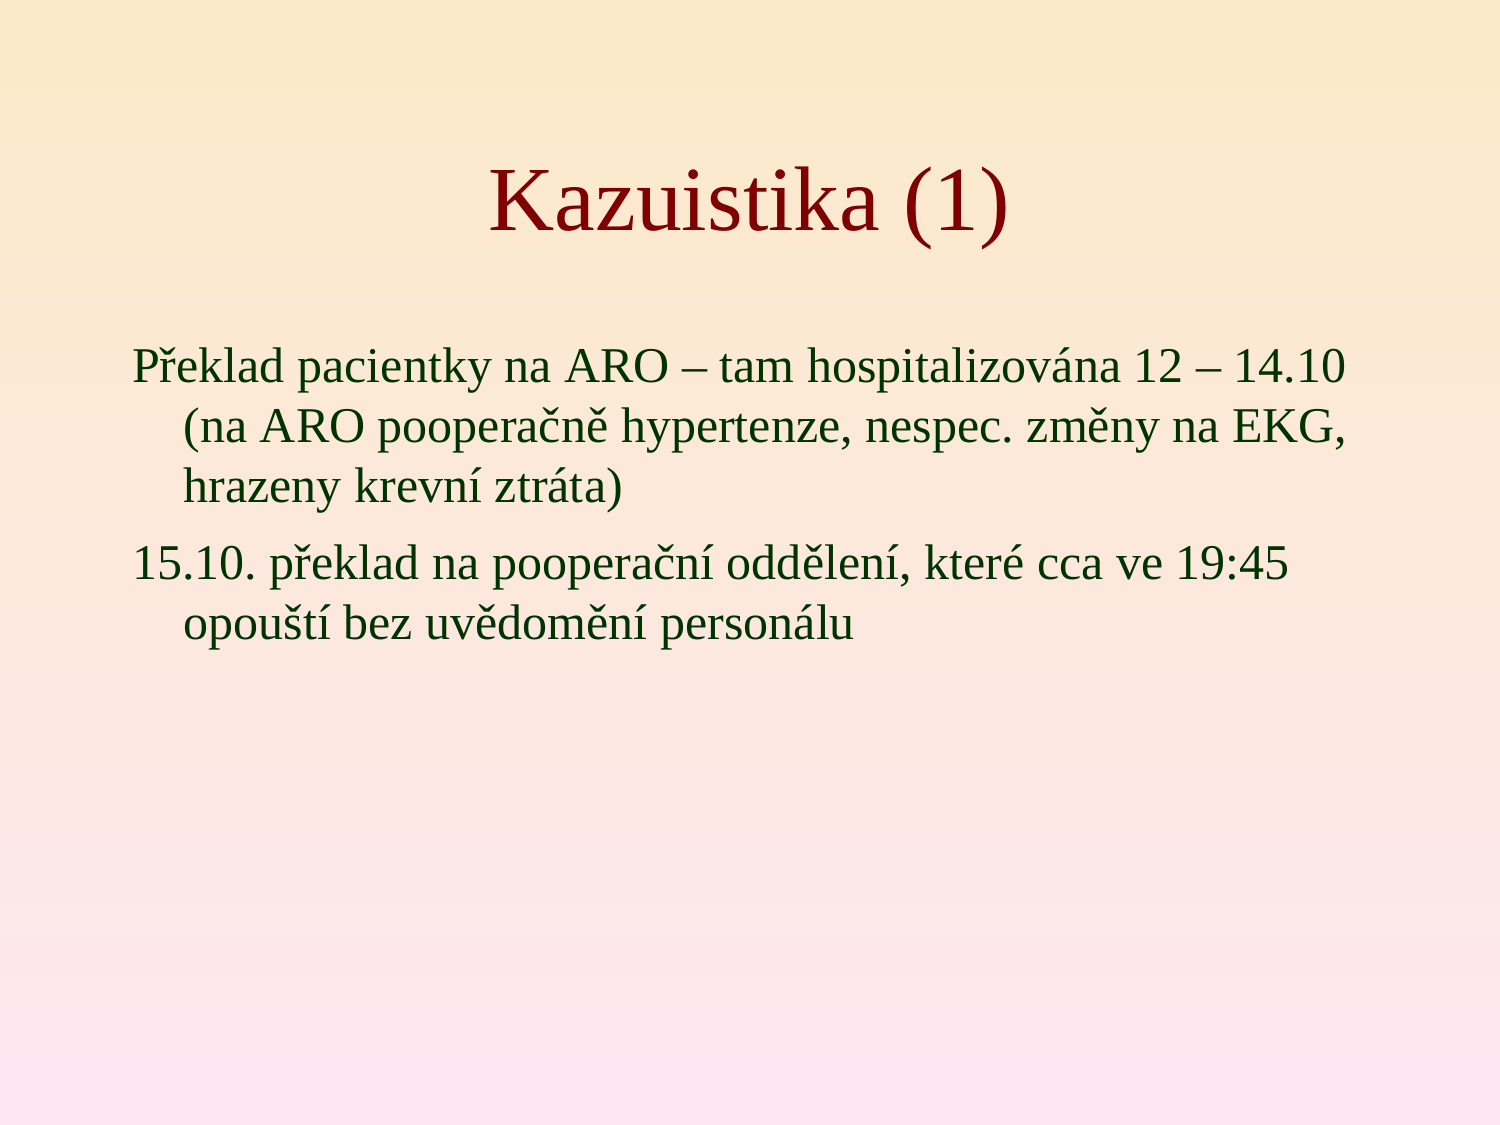

# Kazuistika (1)
Překlad pacientky na ARO – tam hospitalizována 12 – 14.10 (na ARO pooperačně hypertenze, nespec. změny na EKG, hrazeny krevní ztráta)
15.10. překlad na pooperační oddělení, které cca ve 19:45 opouští bez uvědomění personálu